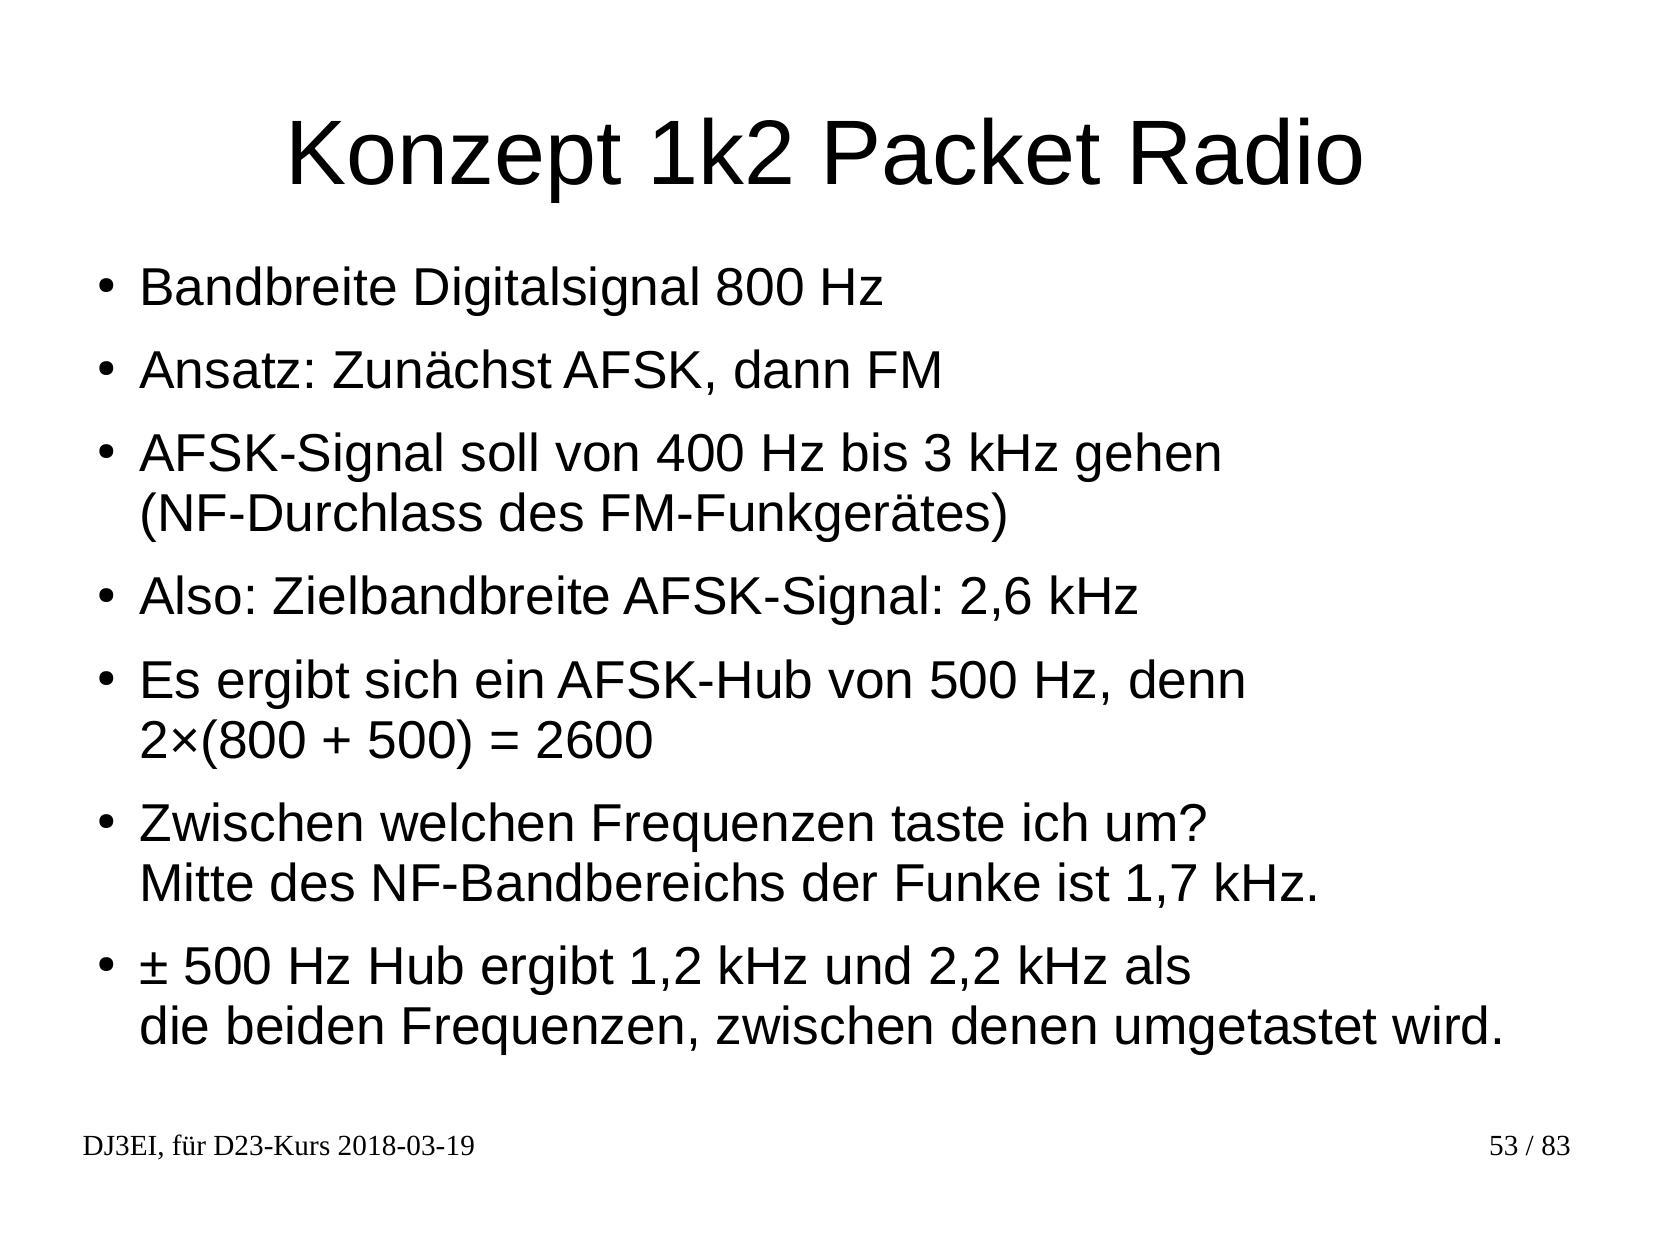

# Konzept 1k2 Packet Radio
Bandbreite Digitalsignal 800 Hz
Ansatz: Zunächst AFSK, dann FM
AFSK-Signal soll von 400 Hz bis 3 kHz gehen
(NF-Durchlass des FM-Funkgerätes)
Also: Zielbandbreite AFSK-Signal: 2,6 kHz
Es ergibt sich ein AFSK-Hub von 500 Hz, denn
2×(800 + 500) = 2600
Zwischen welchen Frequenzen taste ich um?
Mitte des NF-Bandbereichs der Funke ist 1,7 kHz.
± 500 Hz Hub ergibt 1,2 kHz und 2,2 kHz als
die beiden Frequenzen, zwischen denen umgetastet wird.
53